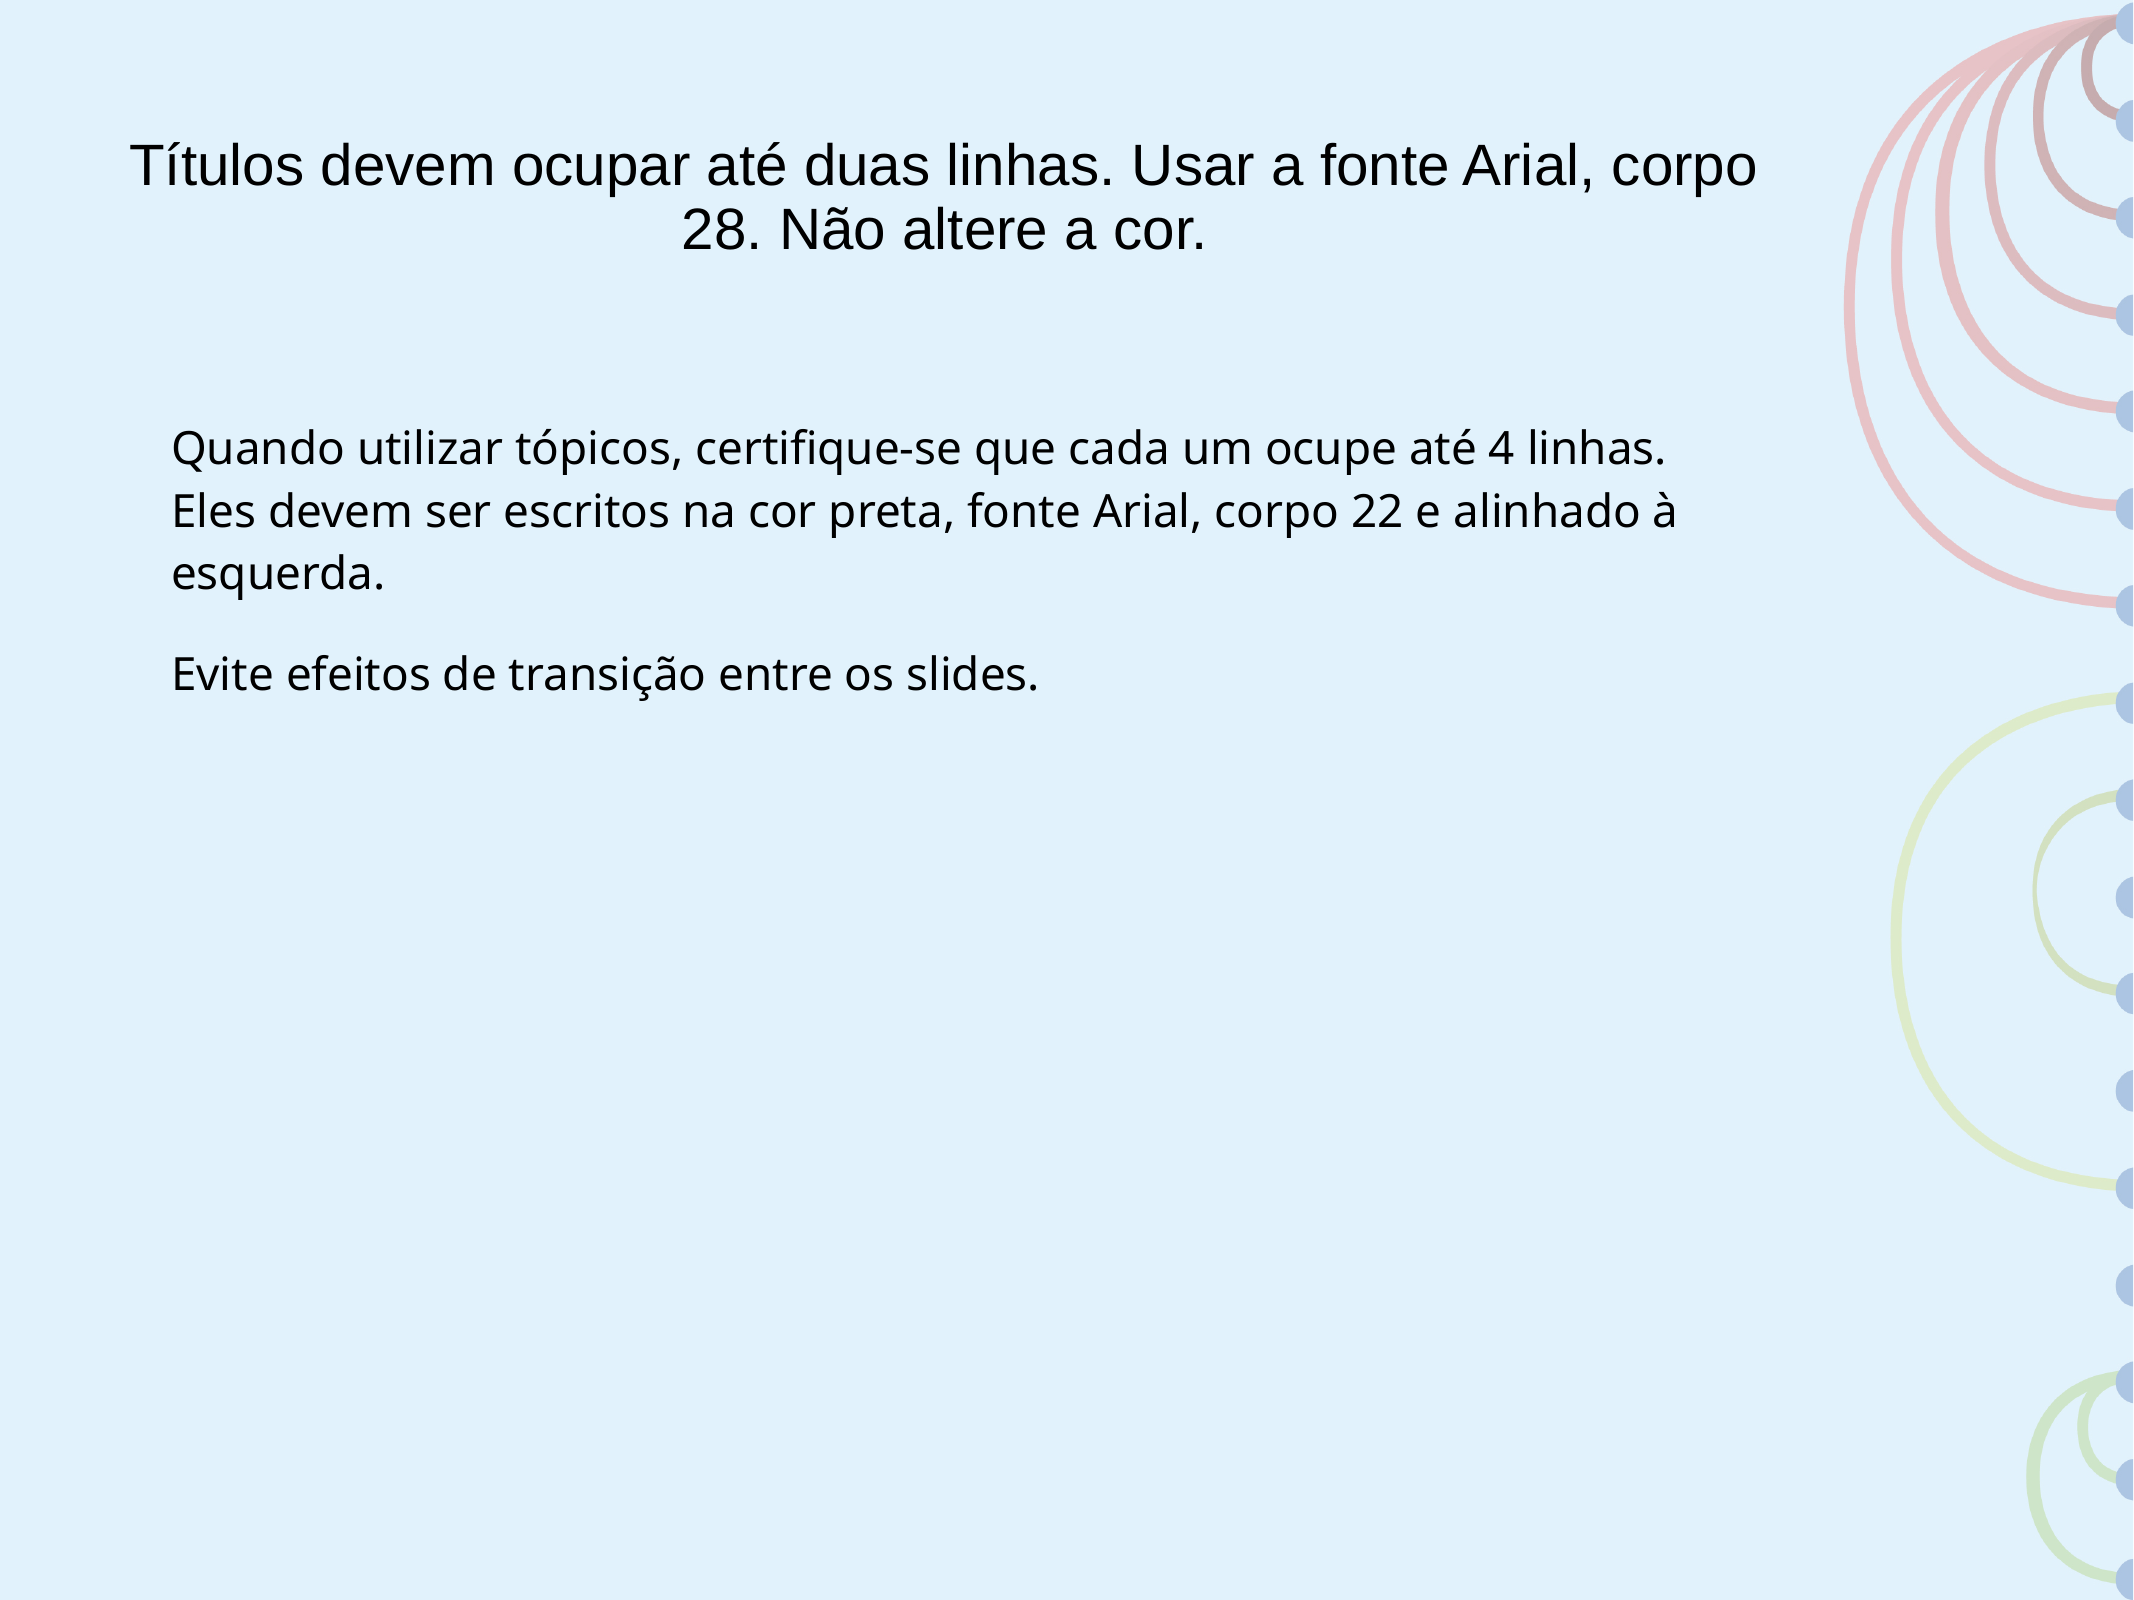

# Títulos devem ocupar até duas linhas. Usar a fonte Arial, corpo 28. Não altere a cor.
Quando utilizar tópicos, certifique-se que cada um ocupe até 4 linhas. Eles devem ser escritos na cor preta, fonte Arial, corpo 22 e alinhado à esquerda.
Evite efeitos de transição entre os slides.